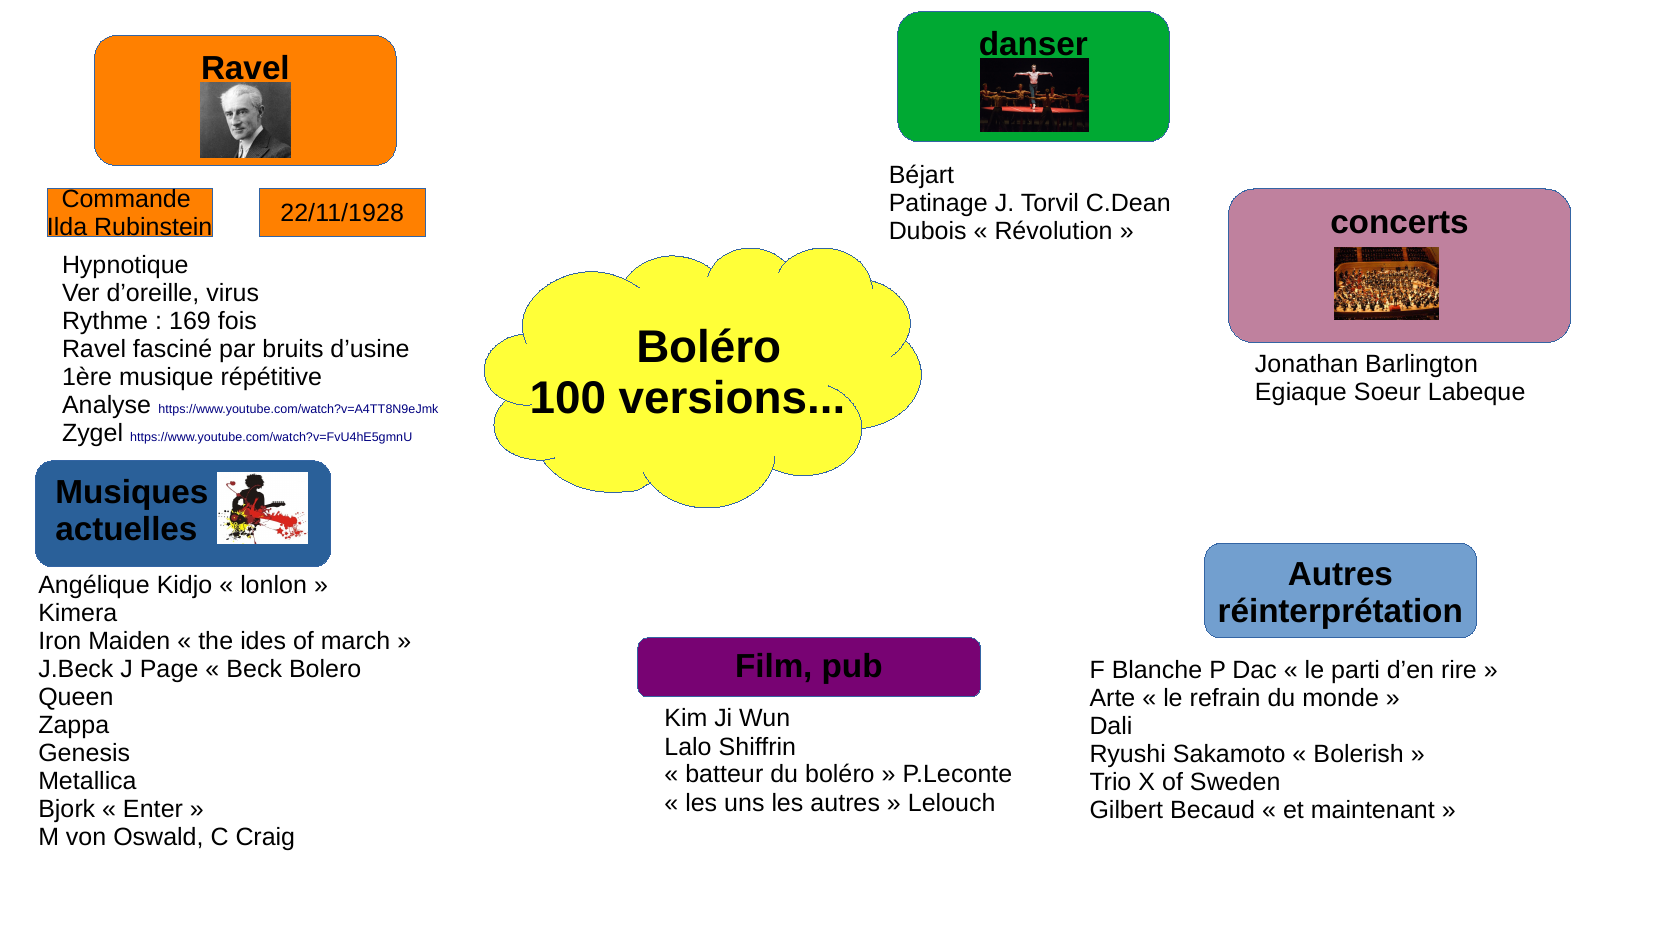

danser
Ravel
Béjart
Patinage J. Torvil C.Dean
Dubois « Révolution »
Commande
Ilda Rubinstein
22/11/1928
concerts
Hypnotique
Ver d’oreille, virus
Rythme : 169 fois
Ravel fasciné par bruits d’usine
1ère musique répétitive
Analyse https://www.youtube.com/watch?v=A4TT8N9eJmk
Zygel https://www.youtube.com/watch?v=FvU4hE5gmnU
 Boléro
100 versions...
Jonathan Barlington
Egiaque Soeur Labeque
Musiques
actuelles
Autres
réinterprétation
Angélique Kidjo « lonlon »
Kimera
Iron Maiden « the ides of march »
J.Beck J Page « Beck Bolero
Queen
Zappa
Genesis
Metallica
Bjork « Enter »
M von Oswald, C Craig
Film, pub
F Blanche P Dac « le parti d’en rire »
Arte « le refrain du monde »
Dali
Ryushi Sakamoto « Bolerish »
Trio X of Sweden
Gilbert Becaud « et maintenant »
Kim Ji Wun
Lalo Shiffrin
« batteur du boléro » P.Leconte
« les uns les autres » Lelouch